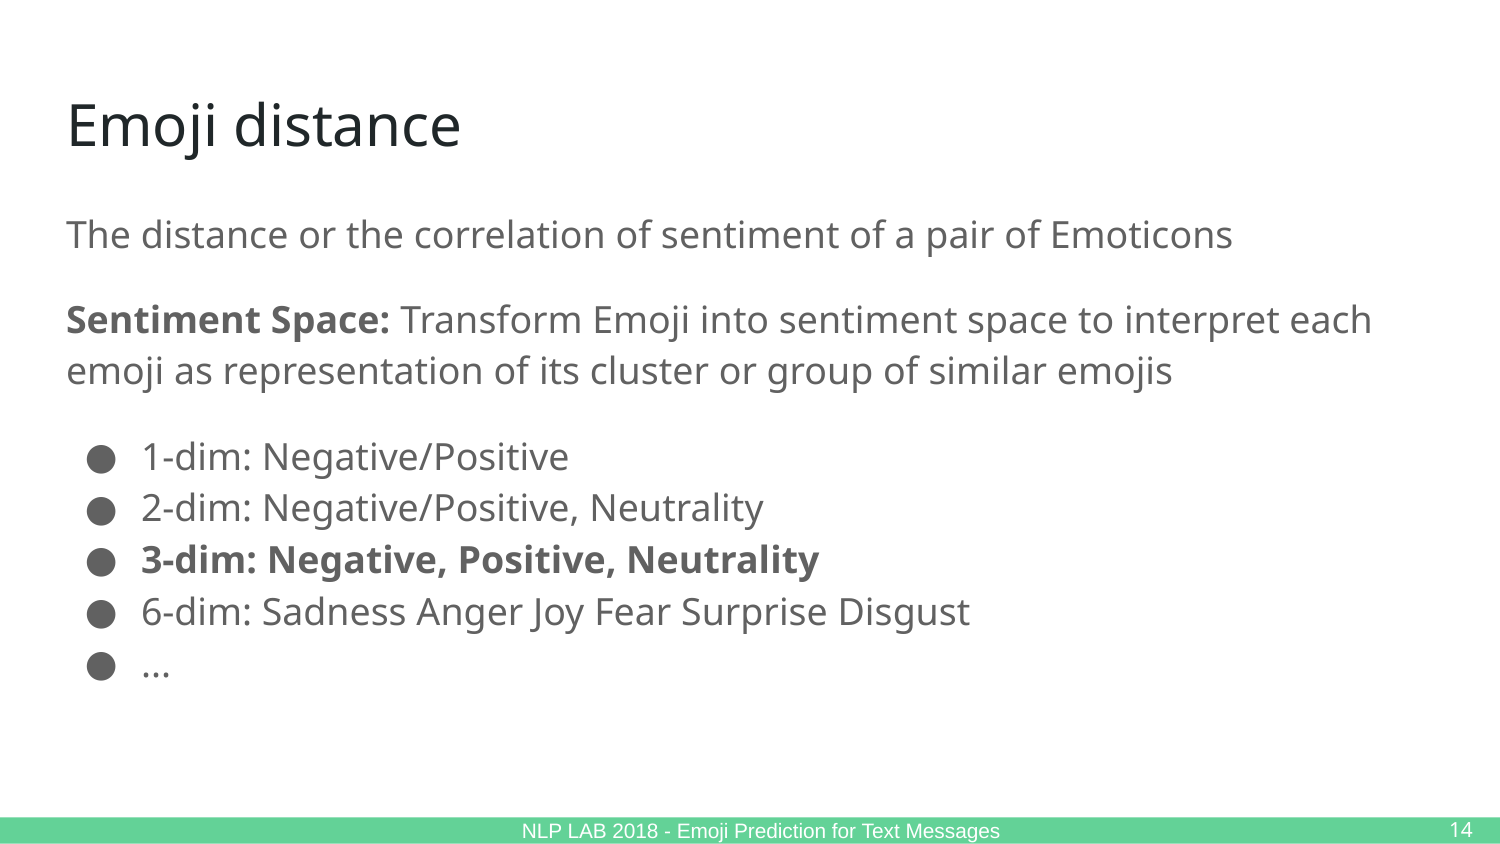

# Emoji distance
The distance or the correlation of sentiment of a pair of Emoticons
Sentiment Space: Transform Emoji into sentiment space to interpret each emoji as representation of its cluster or group of similar emojis
1-dim: Negative/Positive
2-dim: Negative/Positive, Neutrality
3-dim: Negative, Positive, Neutrality
6-dim: Sadness Anger Joy Fear Surprise Disgust
...